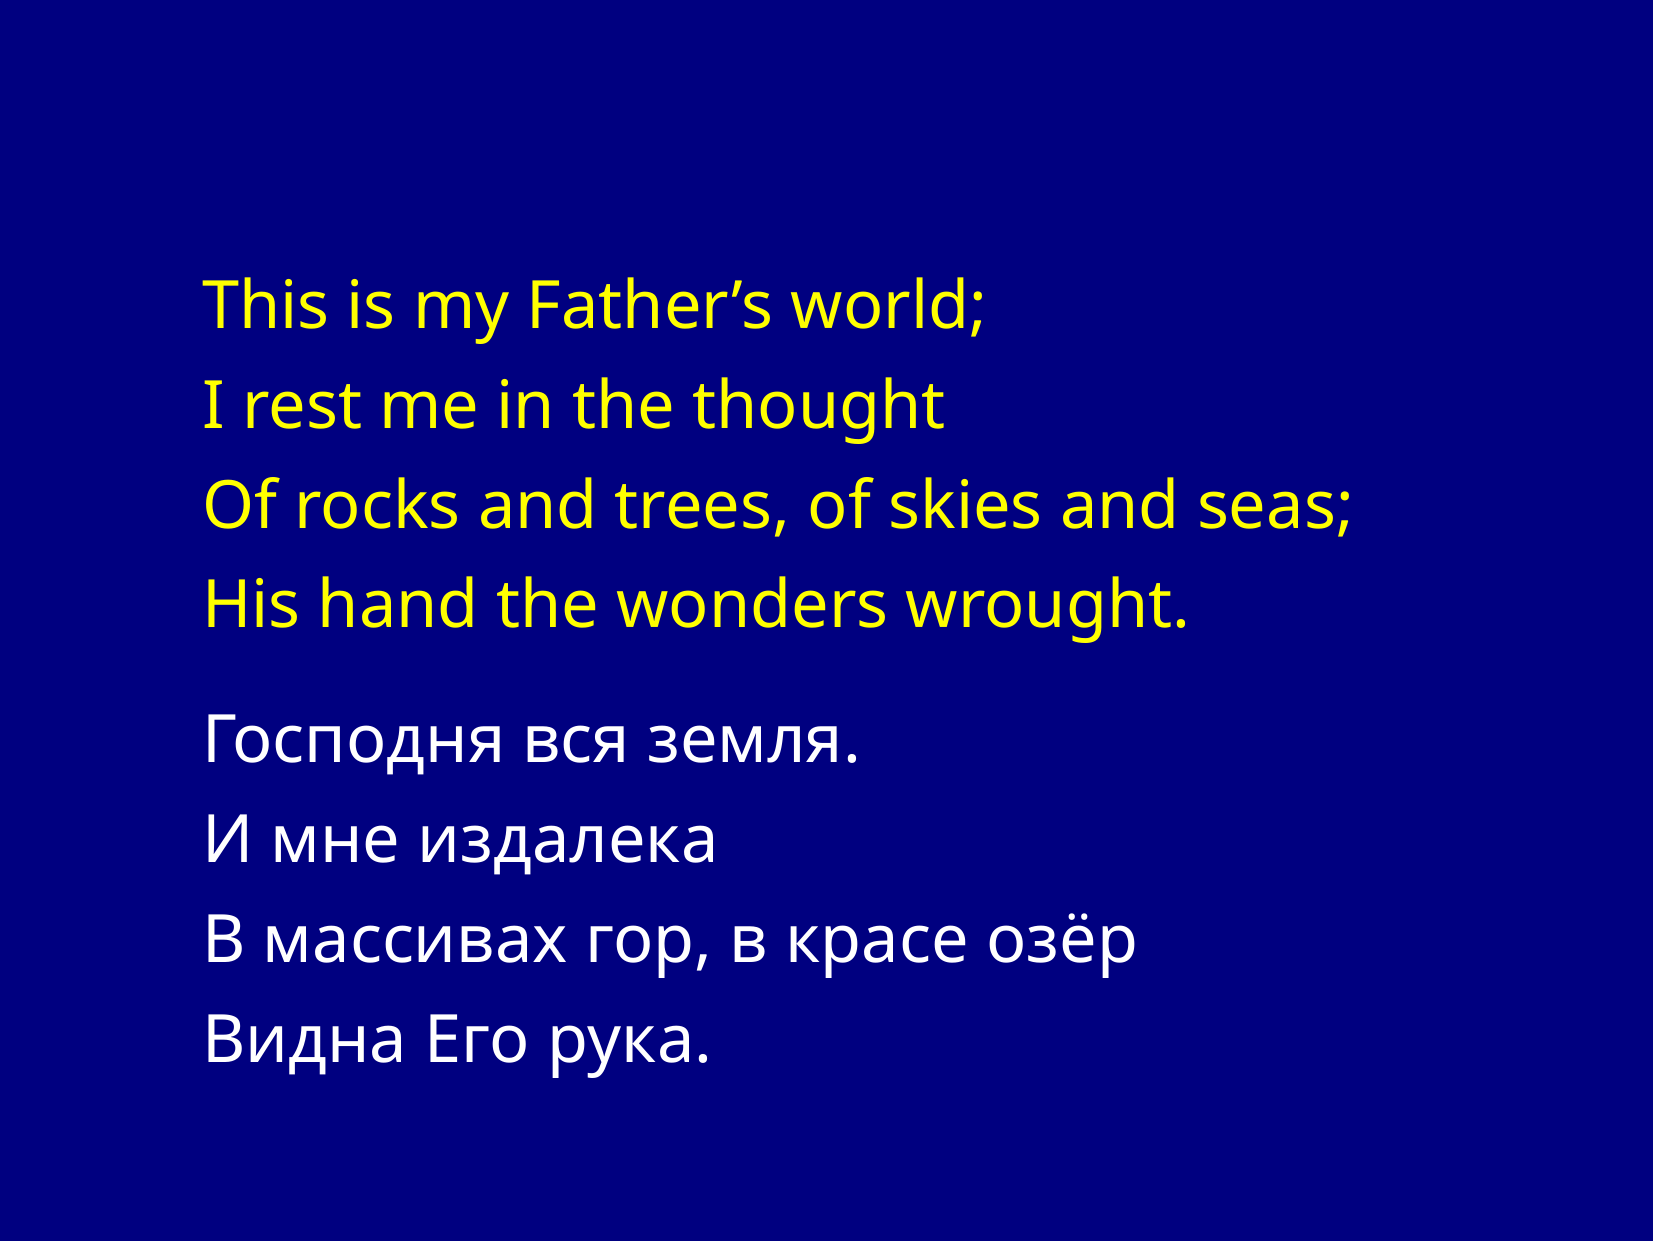

This is my Father’s world;
	I rest me in the thought
	Of rocks and trees, of skies and seas;
	His hand the wonders wrought.
	Господня вся земля.
	И мне издалека
	В массивах гор, в красе озёр
	Видна Его рука.